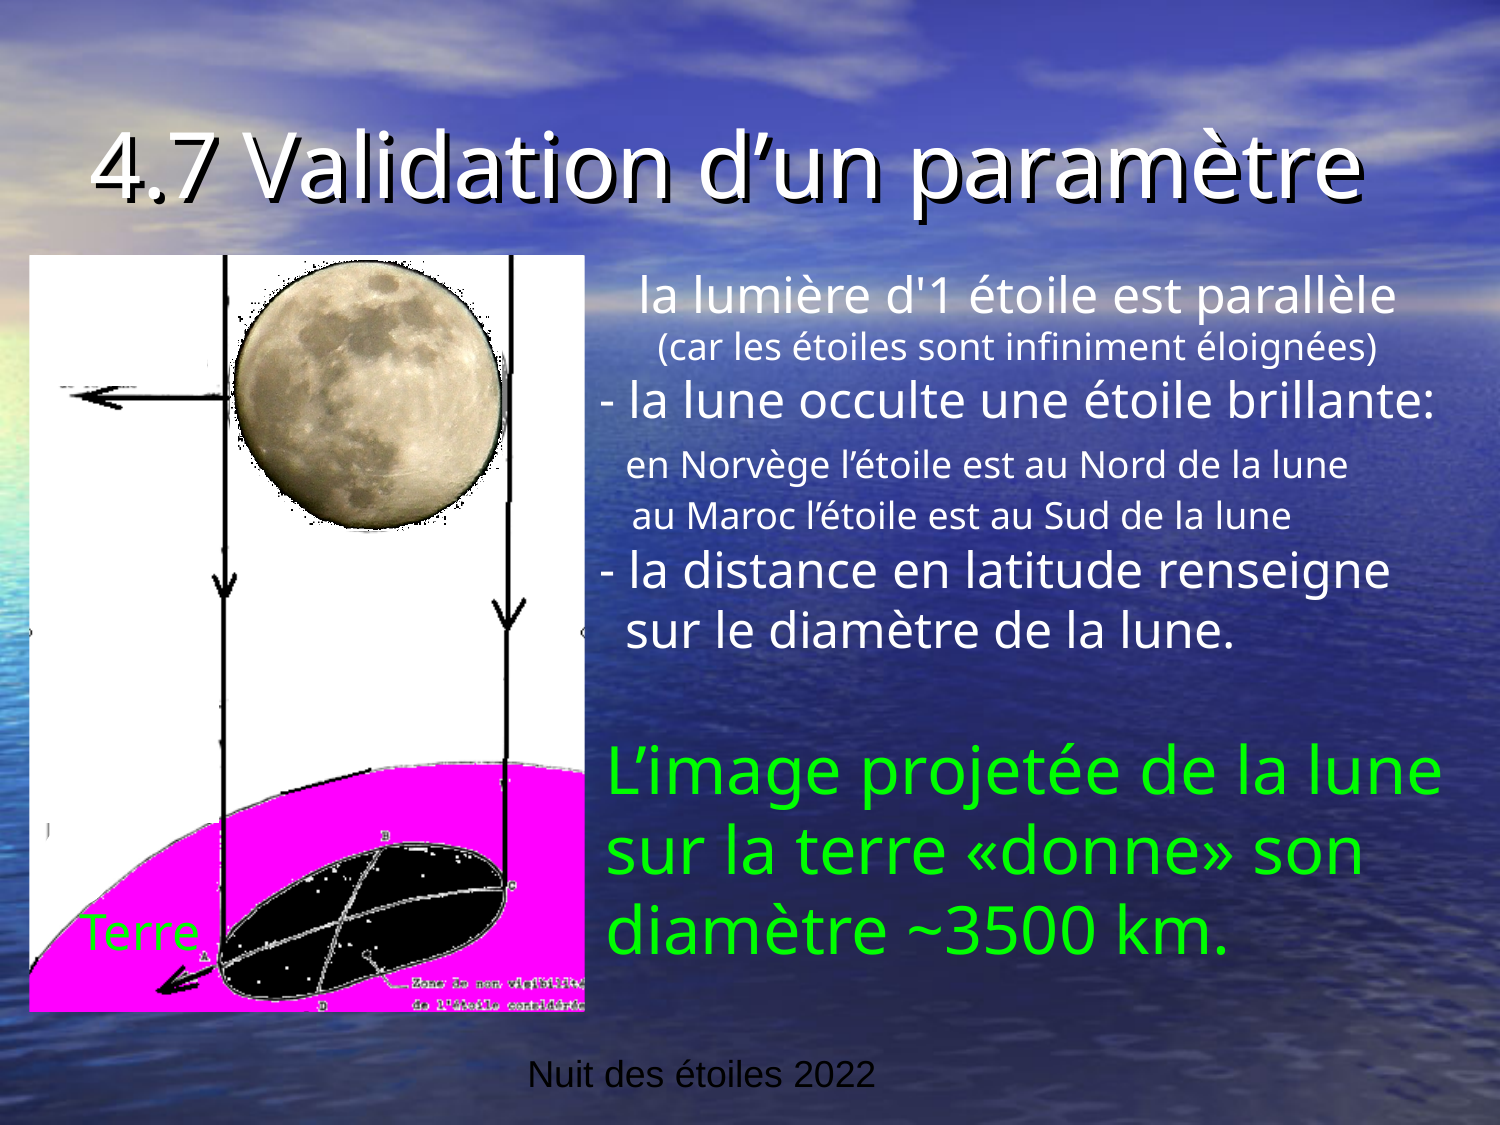

# 4.7 Validation d’un paramètre
la lumière d'1 étoile est parallèle
(car les étoiles sont infiniment éloignées)
 la lune occulte une étoile brillante:
 en Norvège l’étoile est au Nord de la lune
 au Maroc l’étoile est au Sud de la lune
 la distance en latitude renseigne
 sur le diamètre de la lune.
Lune
L’image projetée de la lune sur la terre «donne» son diamètre ~3500 km.
Terre
Nuit des étoiles 2022